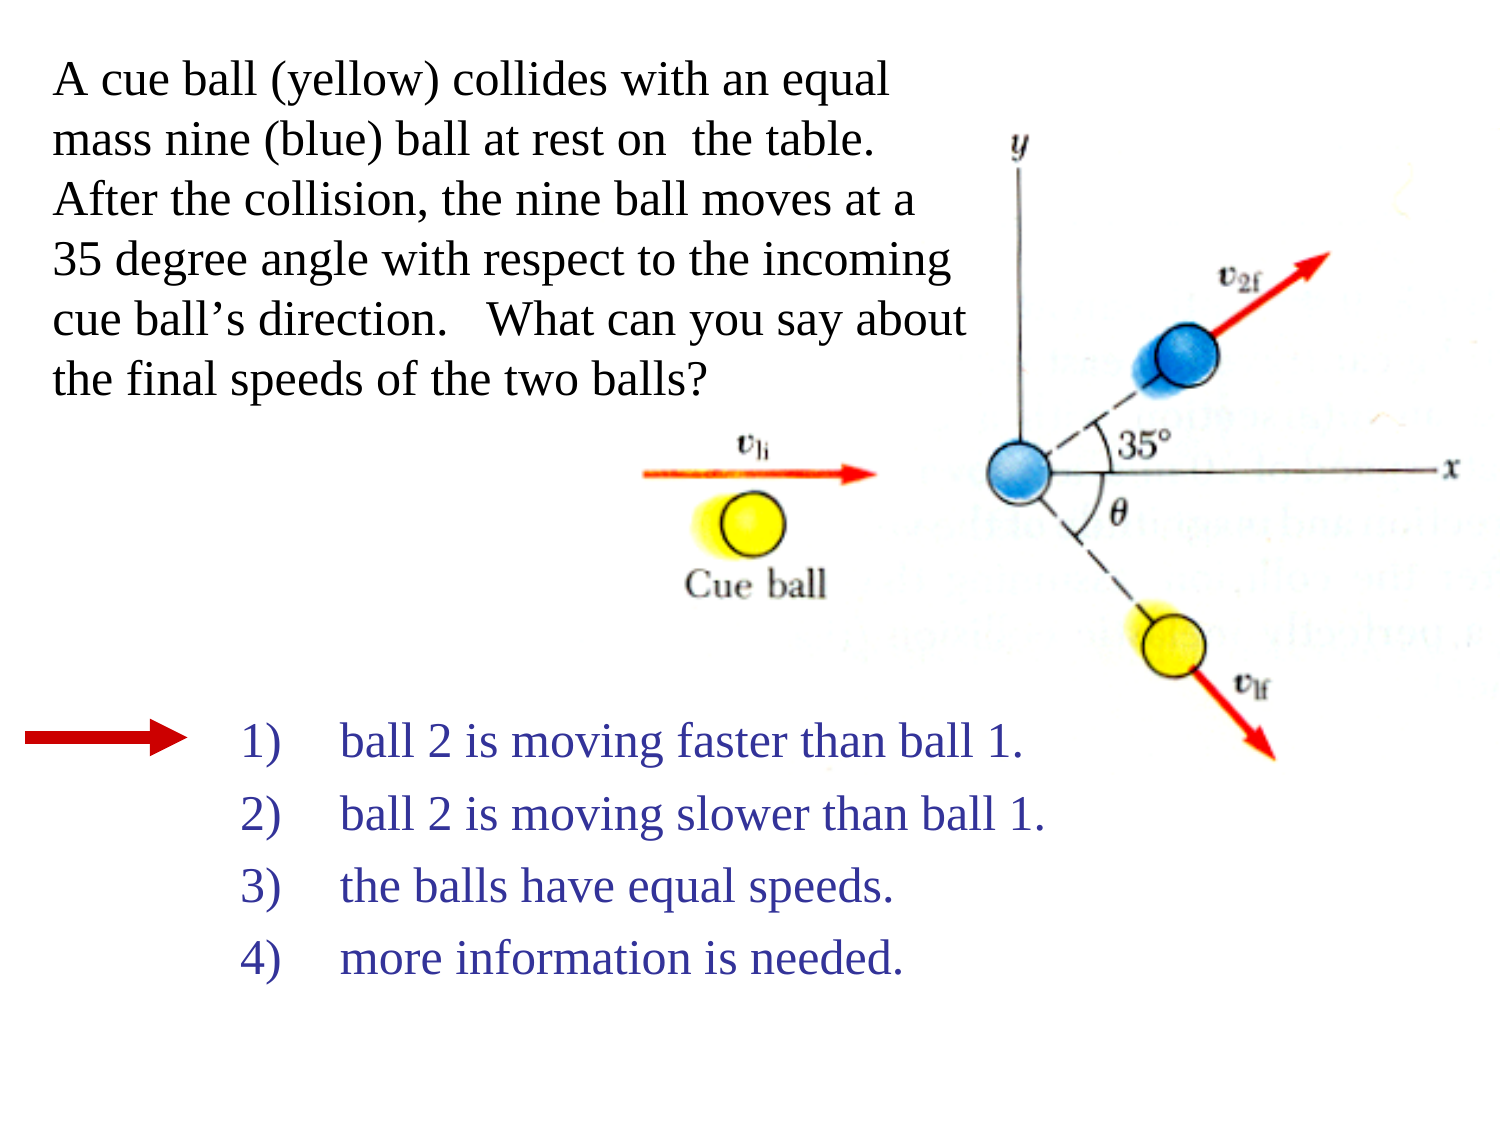

A cue ball (yellow) collides with an equal mass nine (blue) ball at rest on the table. After the collision, the nine ball moves at a 35 degree angle with respect to the incoming cue ball’s direction. What can you say about the final speeds of the two balls?
# ball 2 is moving faster than ball 1.
ball 2 is moving slower than ball 1.
the balls have equal speeds.
more information is needed.